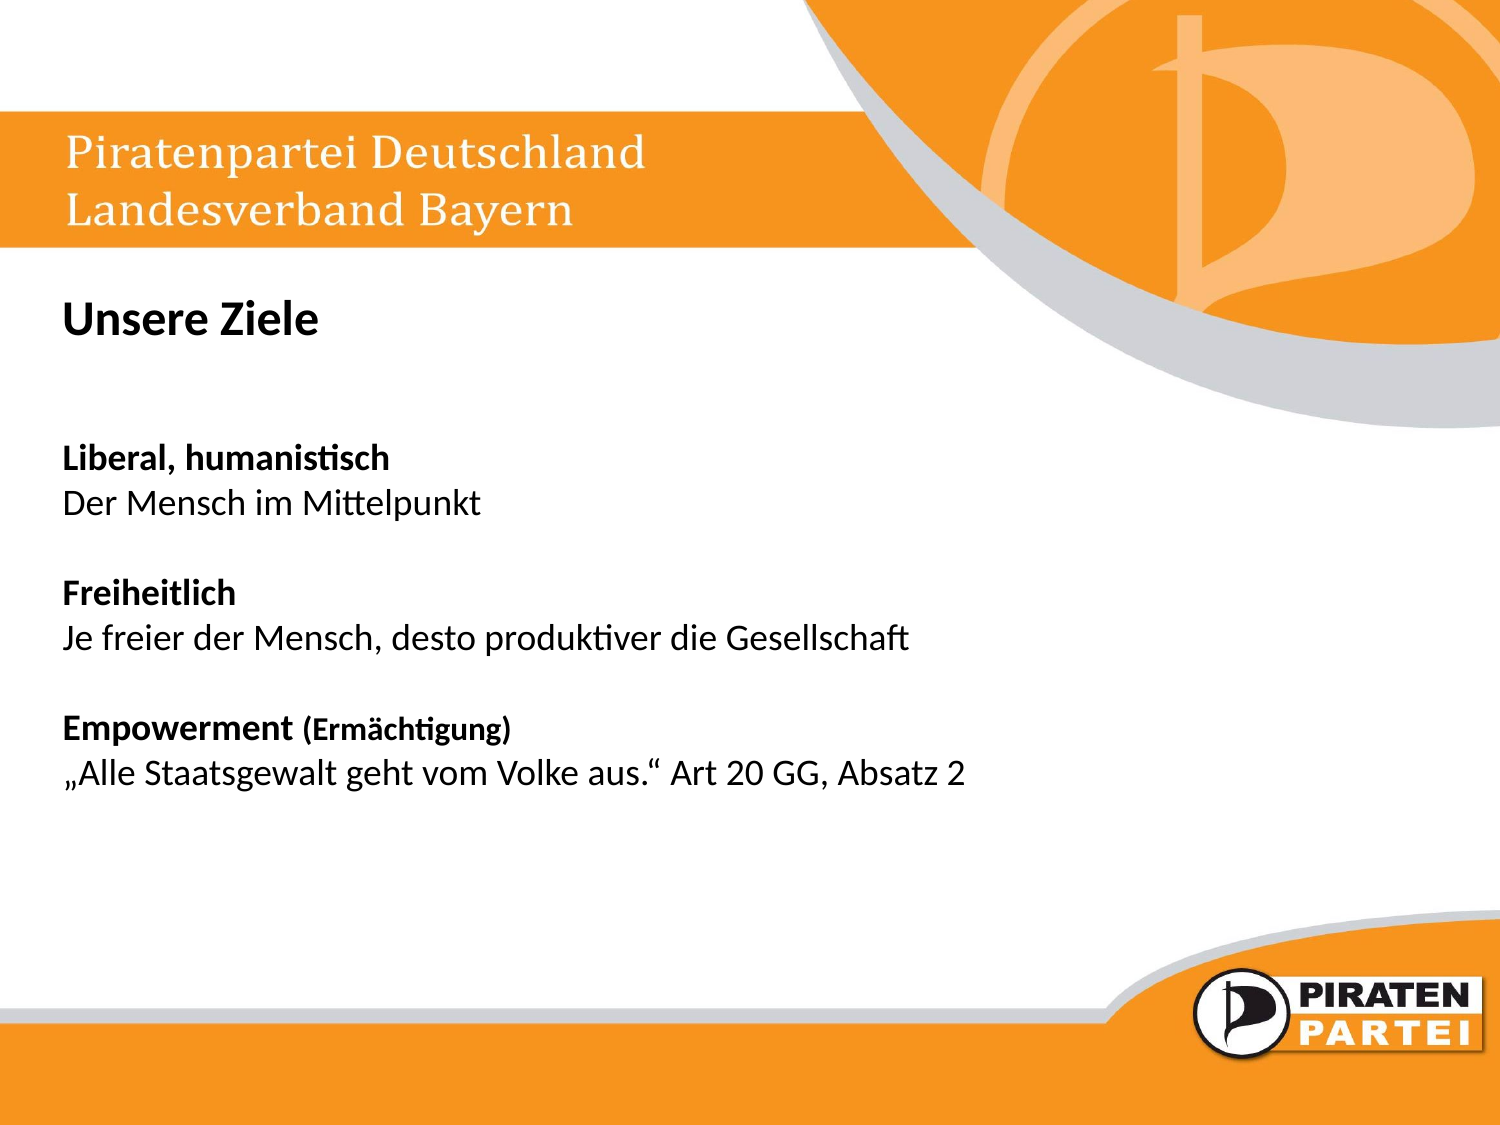

Unsere Ziele
Liberal, humanistisch
Der Mensch im Mittelpunkt
Freiheitlich
Je freier der Mensch, desto produktiver die Gesellschaft
Empowerment (Ermächtigung)
„Alle Staatsgewalt geht vom Volke aus.“ Art 20 GG, Absatz 2